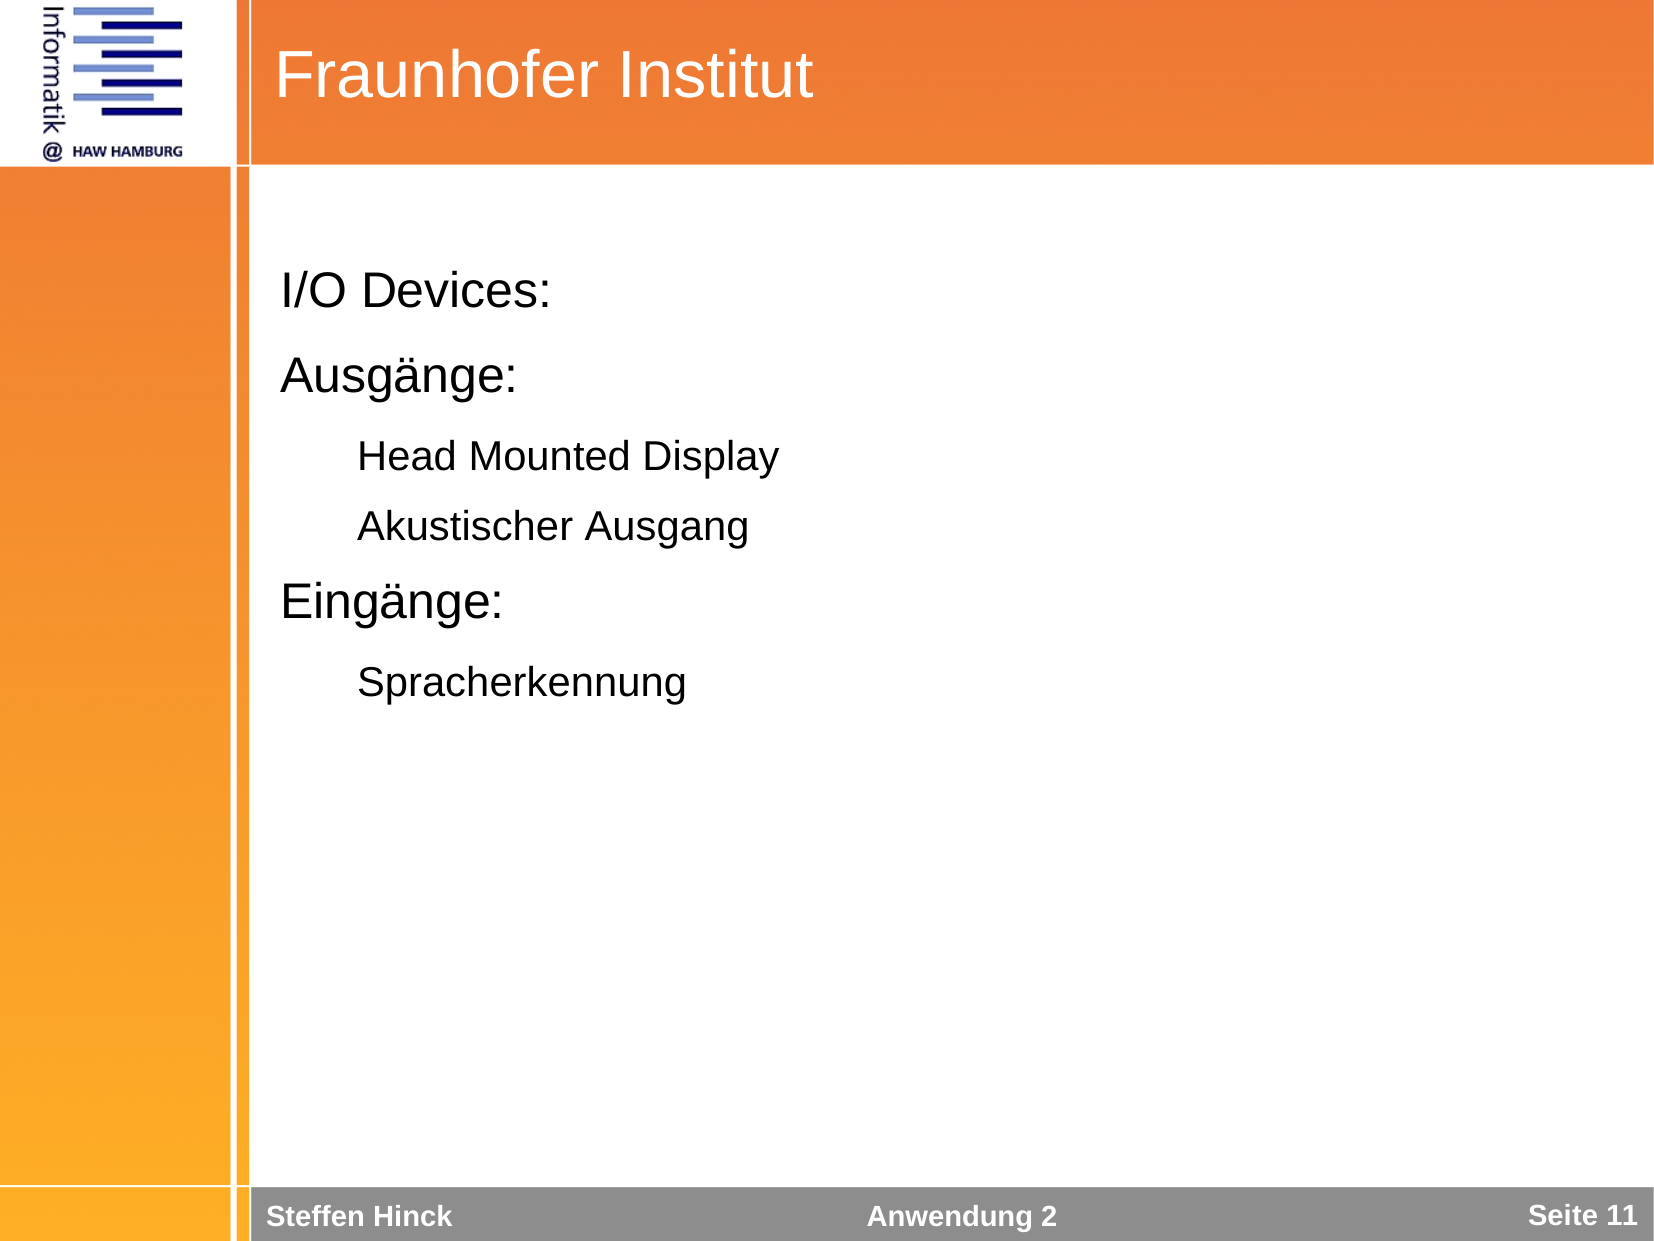

# Fraunhofer Institut
I/O Devices:
Ausgänge:
Head Mounted Display
Akustischer Ausgang
Eingänge:
Spracherkennung